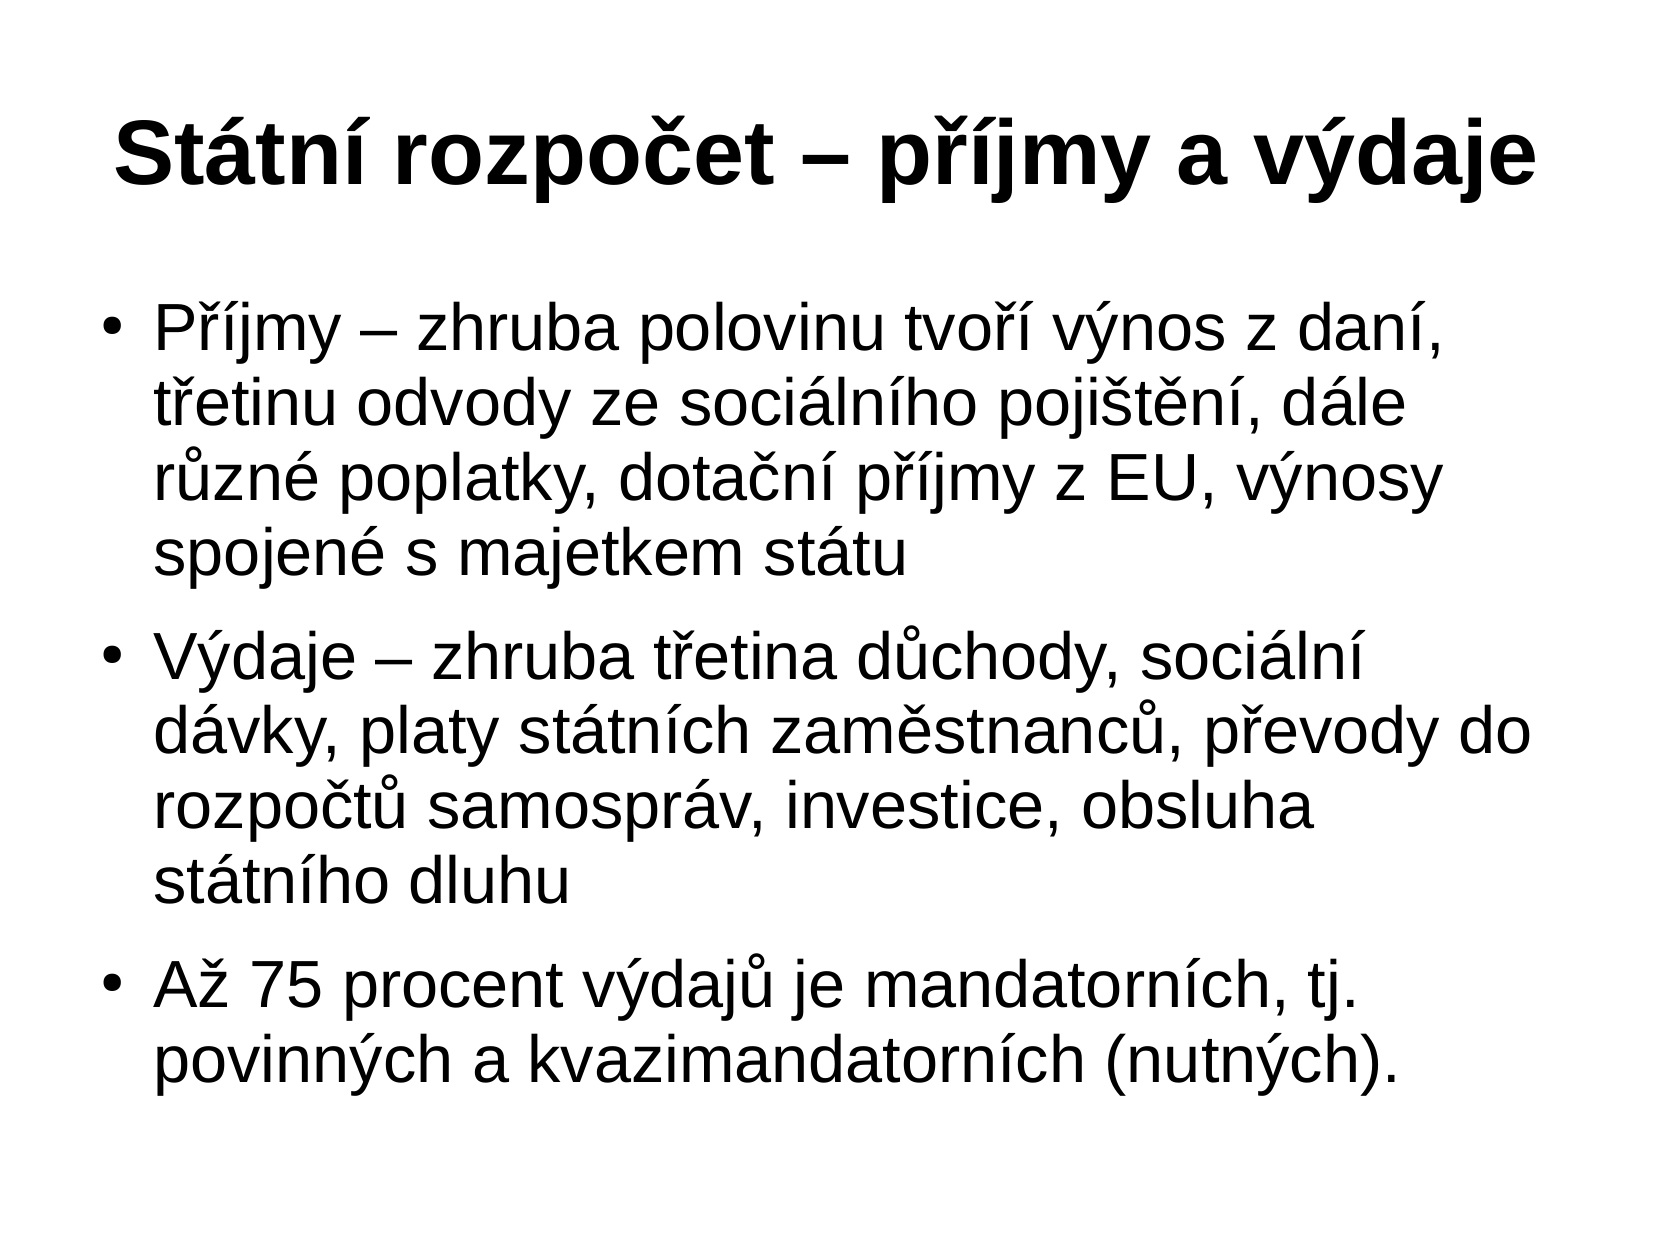

# Státní rozpočet – příjmy a výdaje
Příjmy – zhruba polovinu tvoří výnos z daní, třetinu odvody ze sociálního pojištění, dále různé poplatky, dotační příjmy z EU, výnosy spojené s majetkem státu
Výdaje – zhruba třetina důchody, sociální dávky, platy státních zaměstnanců, převody do rozpočtů samospráv, investice, obsluha státního dluhu
Až 75 procent výdajů je mandatorních, tj. povinných a kvazimandatorních (nutných).